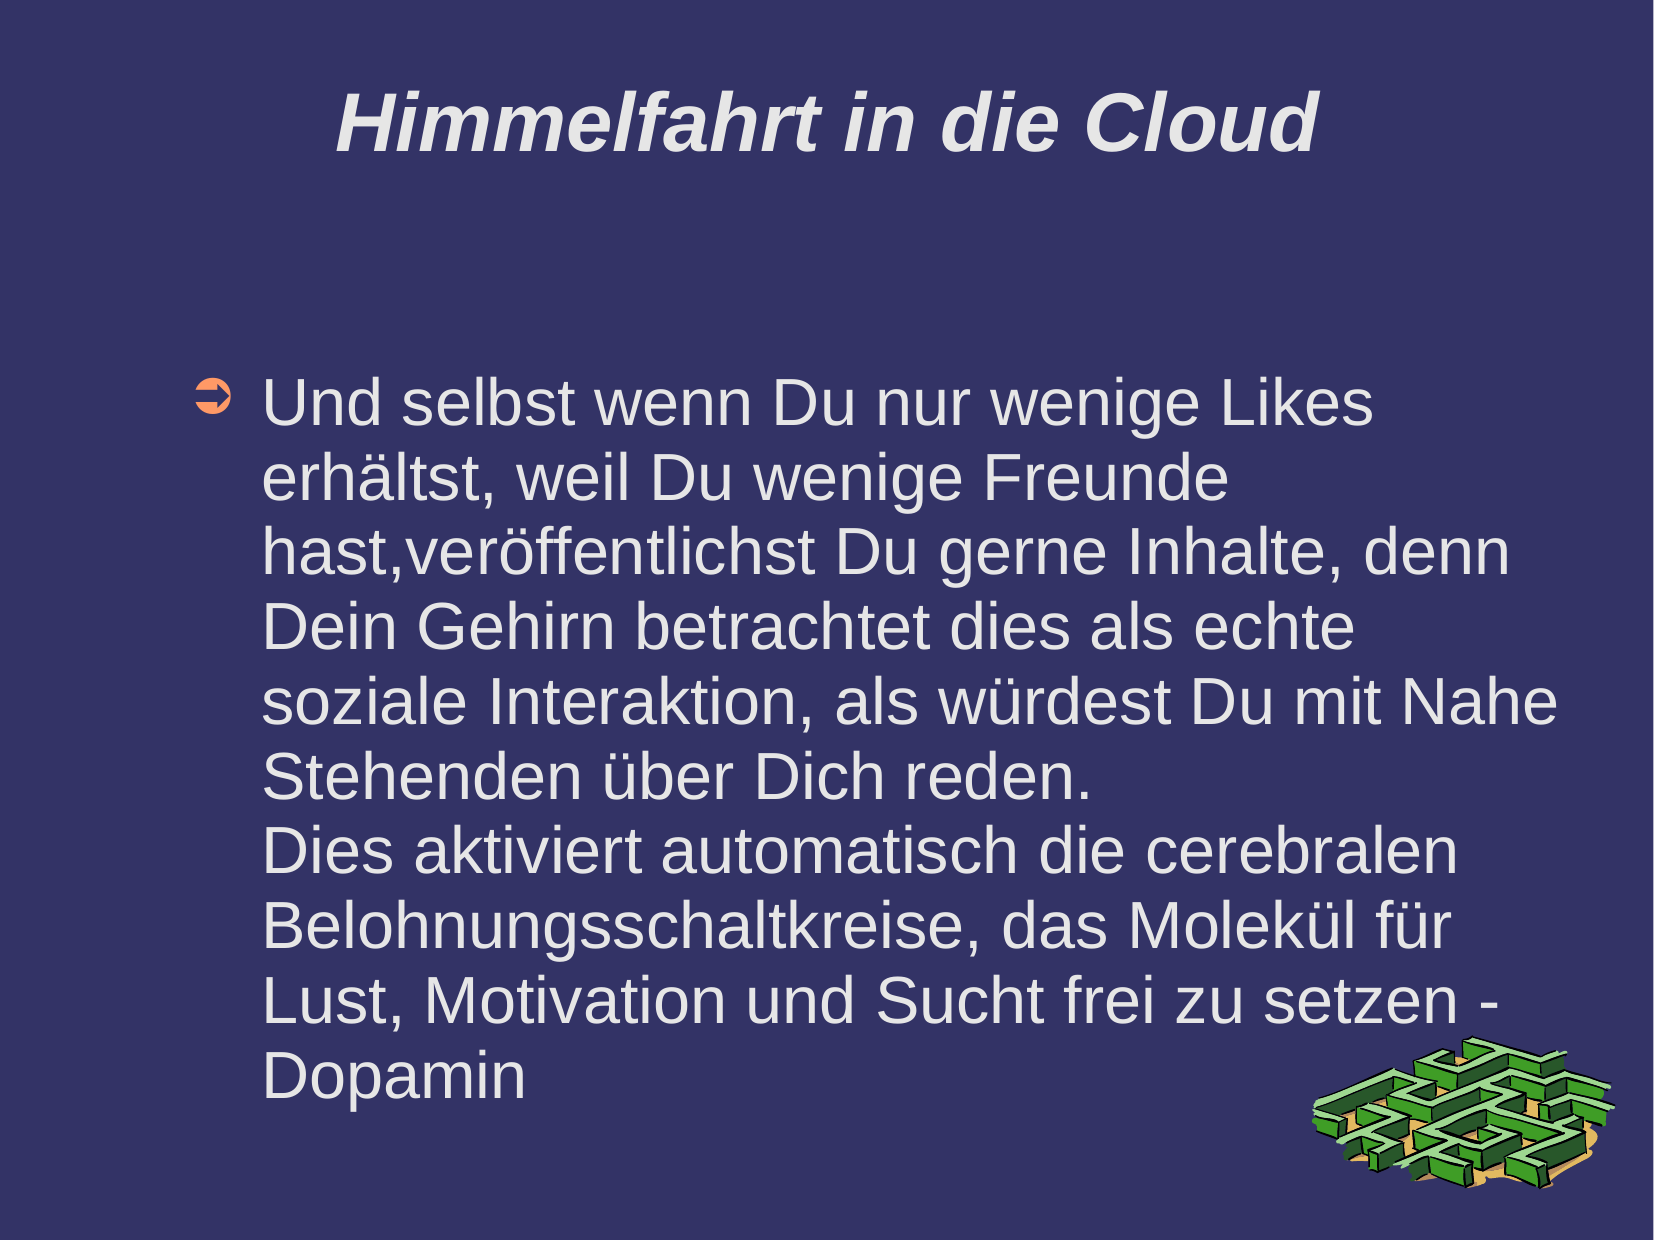

# Himmelfahrt in die Cloud
Und selbst wenn Du nur wenige Likes erhältst, weil Du wenige Freunde hast,veröffentlichst Du gerne Inhalte, denn Dein Gehirn betrachtet dies als echte soziale Interaktion, als würdest Du mit Nahe Stehenden über Dich reden.
Dies aktiviert automatisch die cerebralen Belohnungsschaltkreise, das Molekül für Lust, Motivation und Sucht frei zu setzen - Dopamin